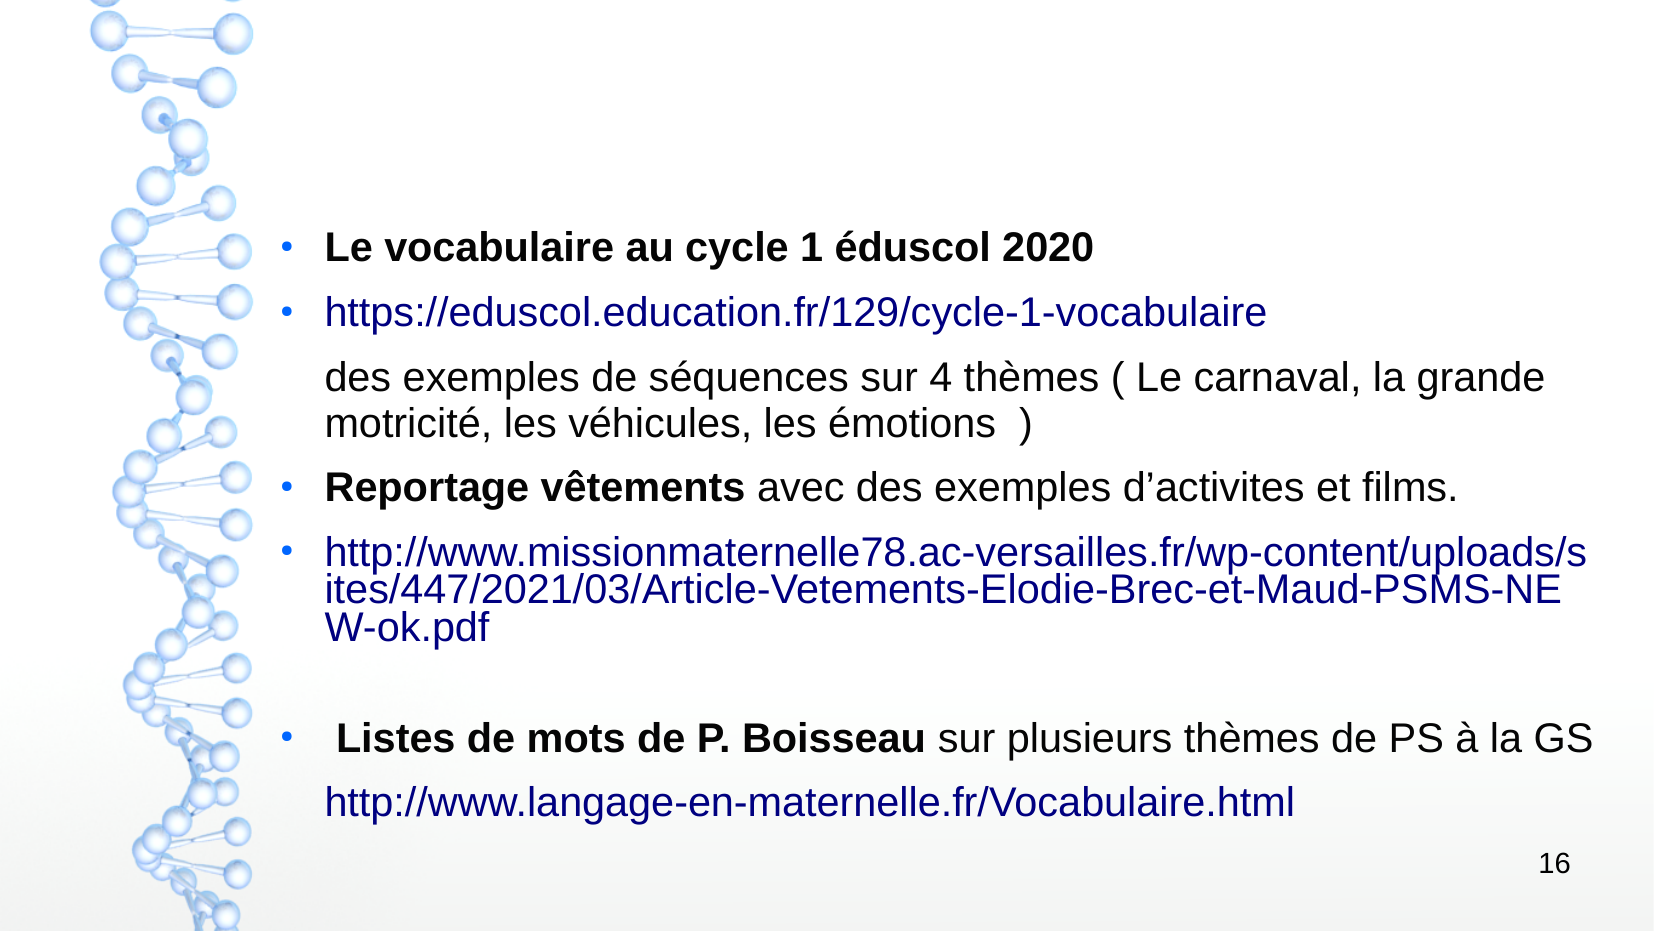

#
Le vocabulaire au cycle 1 éduscol 2020
https://eduscol.education.fr/129/cycle-1-vocabulaire
des exemples de séquences sur 4 thèmes ( Le carnaval, la grande motricité, les véhicules, les émotions )
Reportage vêtements avec des exemples d’activites et films.
http://www.missionmaternelle78.ac-versailles.fr/wp-content/uploads/sites/447/2021/03/Article-Vetements-Elodie-Brec-et-Maud-PSMS-NEW-ok.pdf
 Listes de mots de P. Boisseau sur plusieurs thèmes de PS à la GS
http://www.langage-en-maternelle.fr/Vocabulaire.html
16